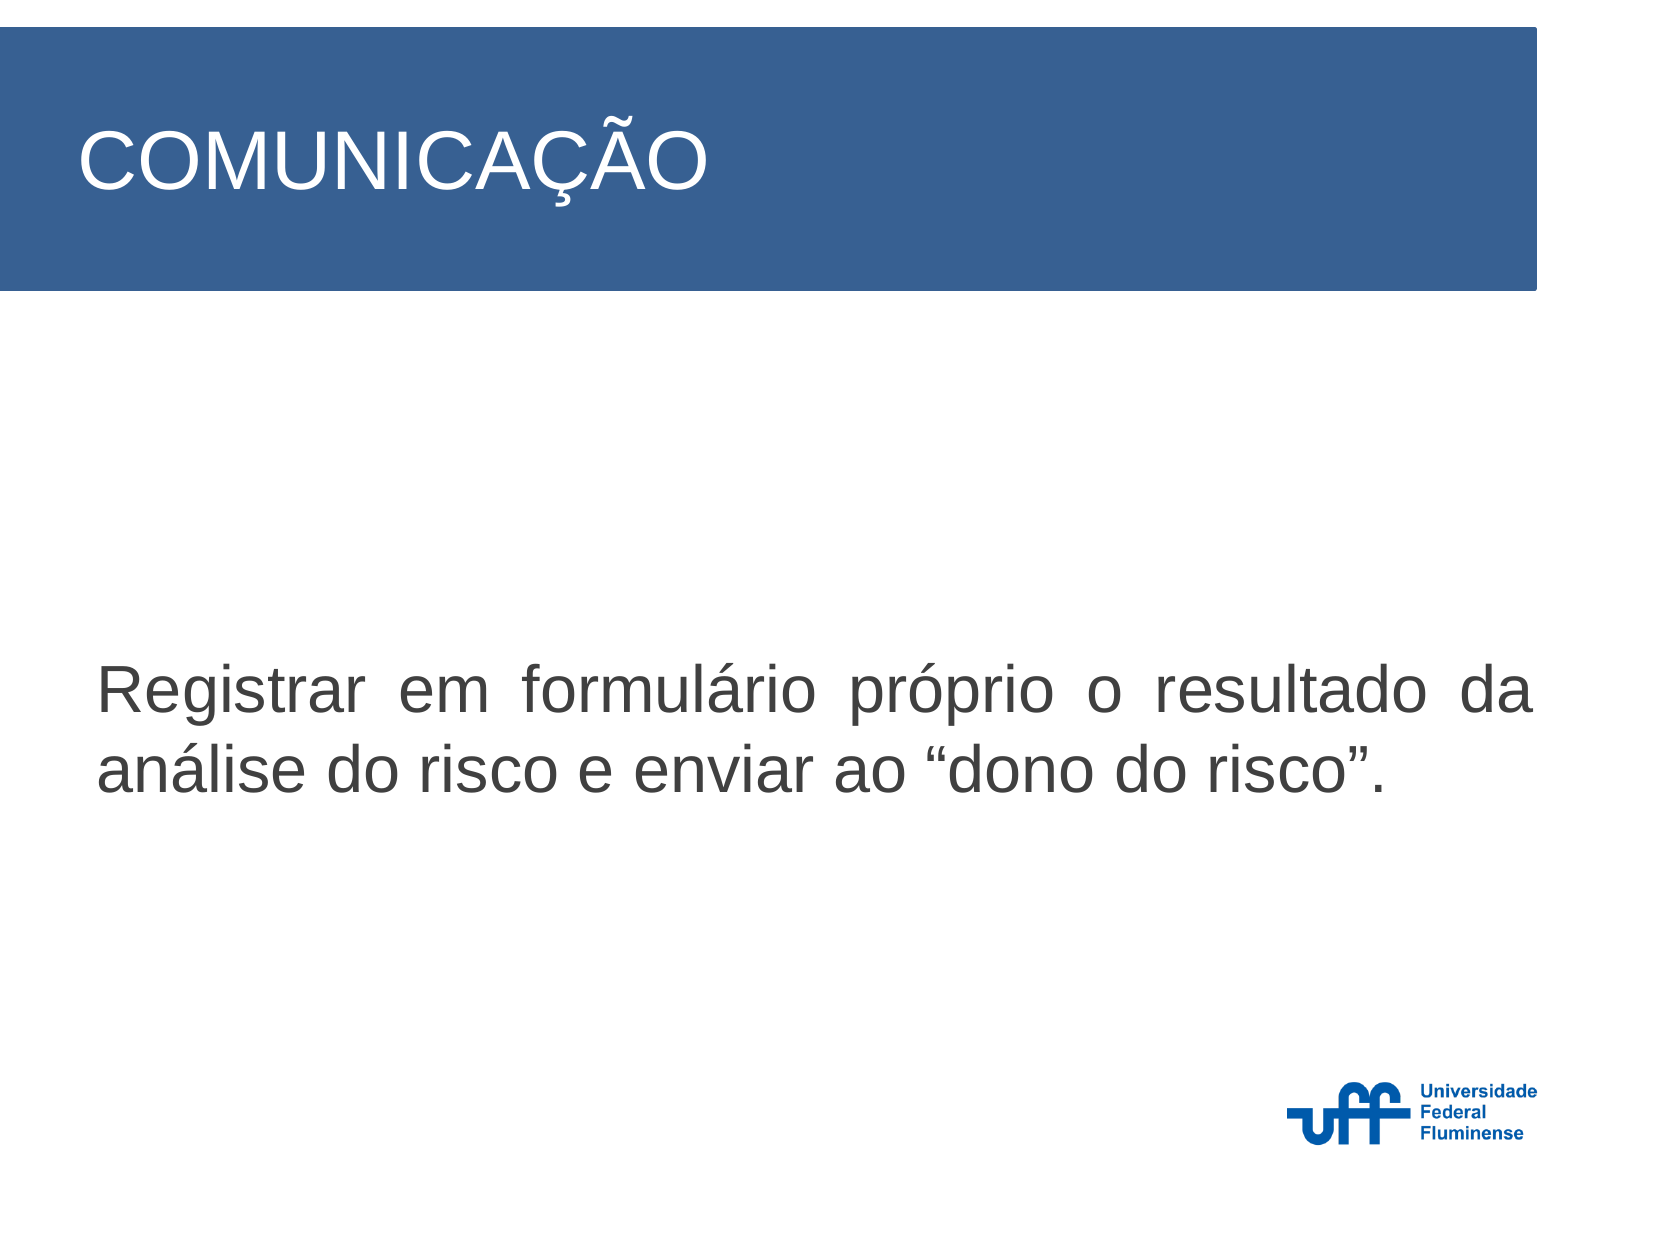

COMUNICAÇÃO
COMUNICAÇÃO
Registrar em formulário próprio o resultado da análise do risco e enviar ao “dono do risco”.